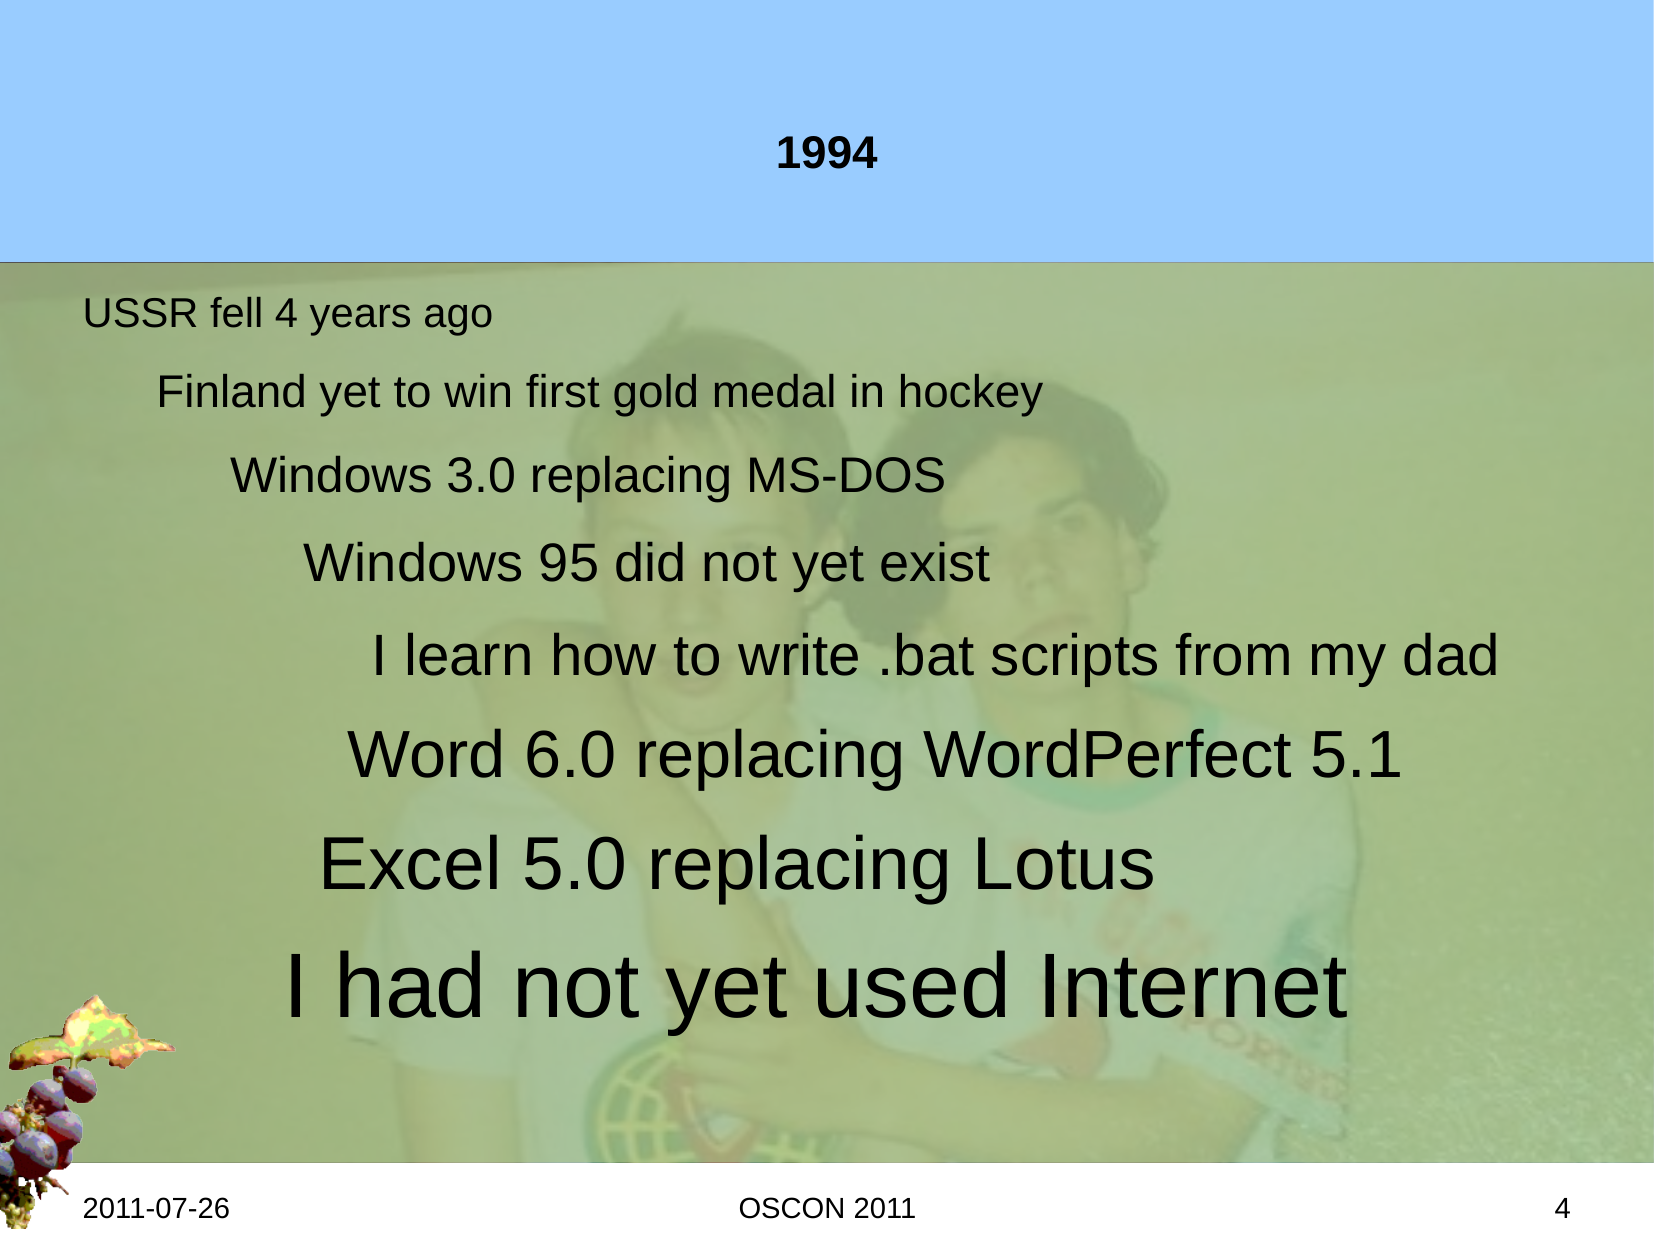

# 1994
USSR fell 4 years ago
Finland yet to win first gold medal in hockey
Windows 3.0 replacing MS-DOS
Windows 95 did not yet exist
I learn how to write .bat scripts from my dad
Word 6.0 replacing WordPerfect 5.1
Excel 5.0 replacing Lotus
I had not yet used Internet
2011-07-26
OSCON 2011
4